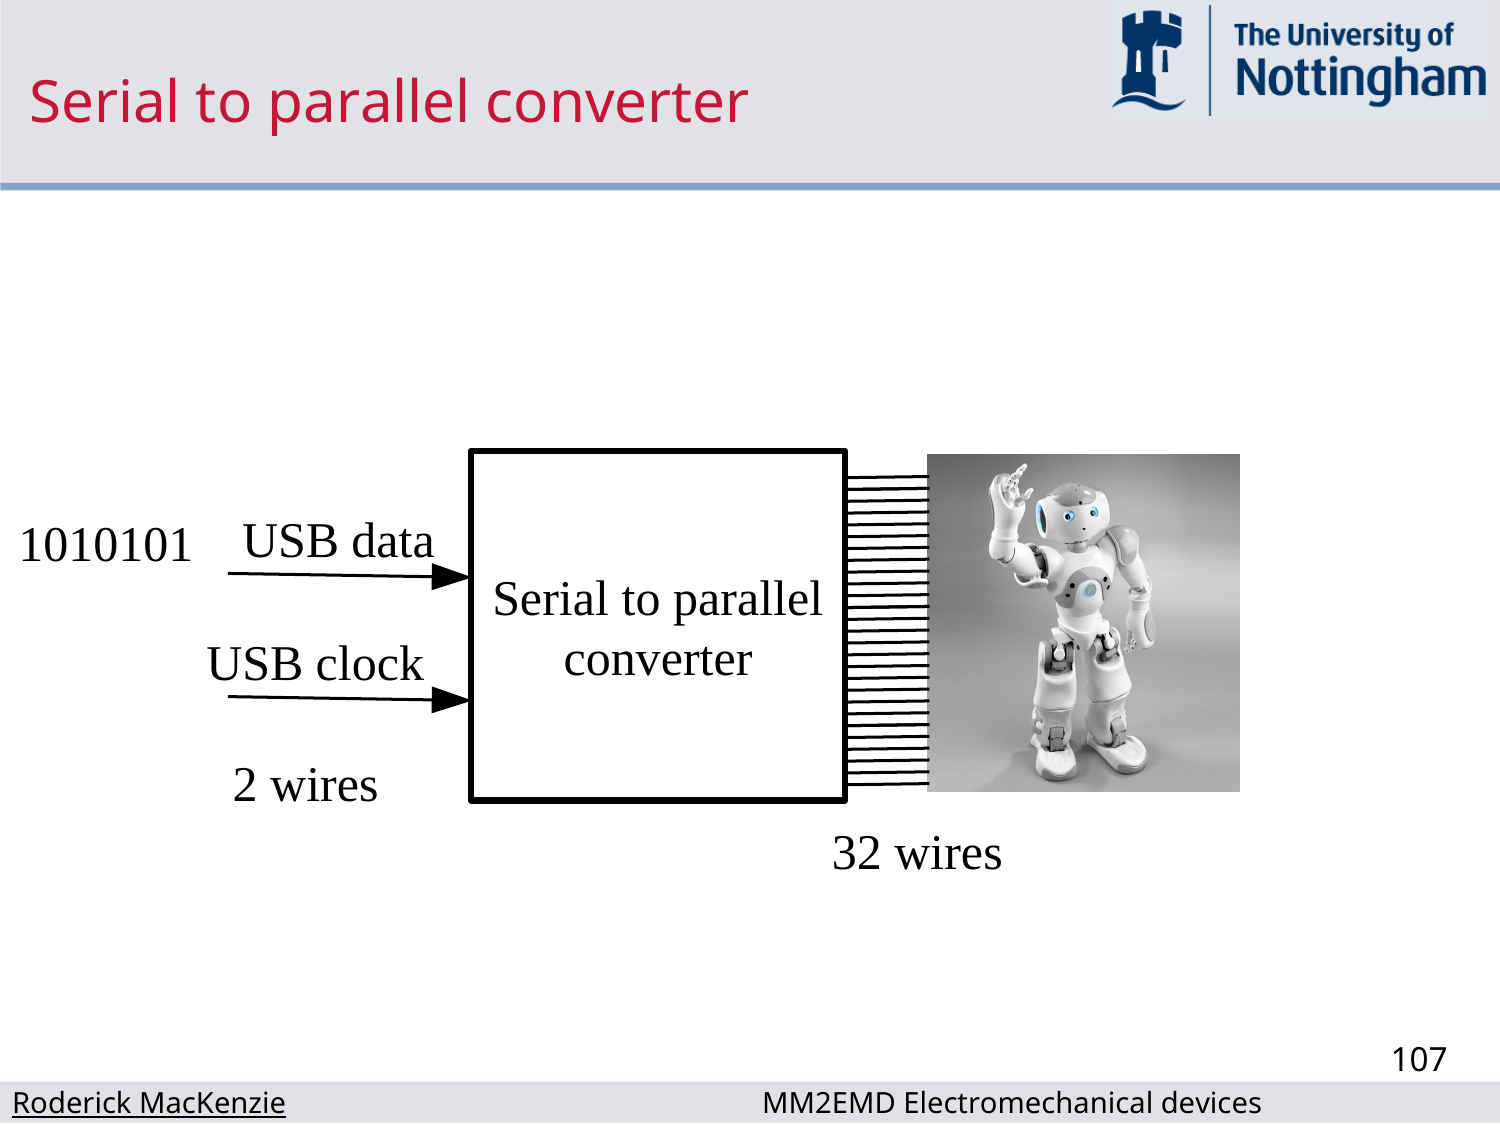

# Serial to parallel converter
Serial to parallel
converter
USB data
1010101
USB clock
2 wires
32 wires